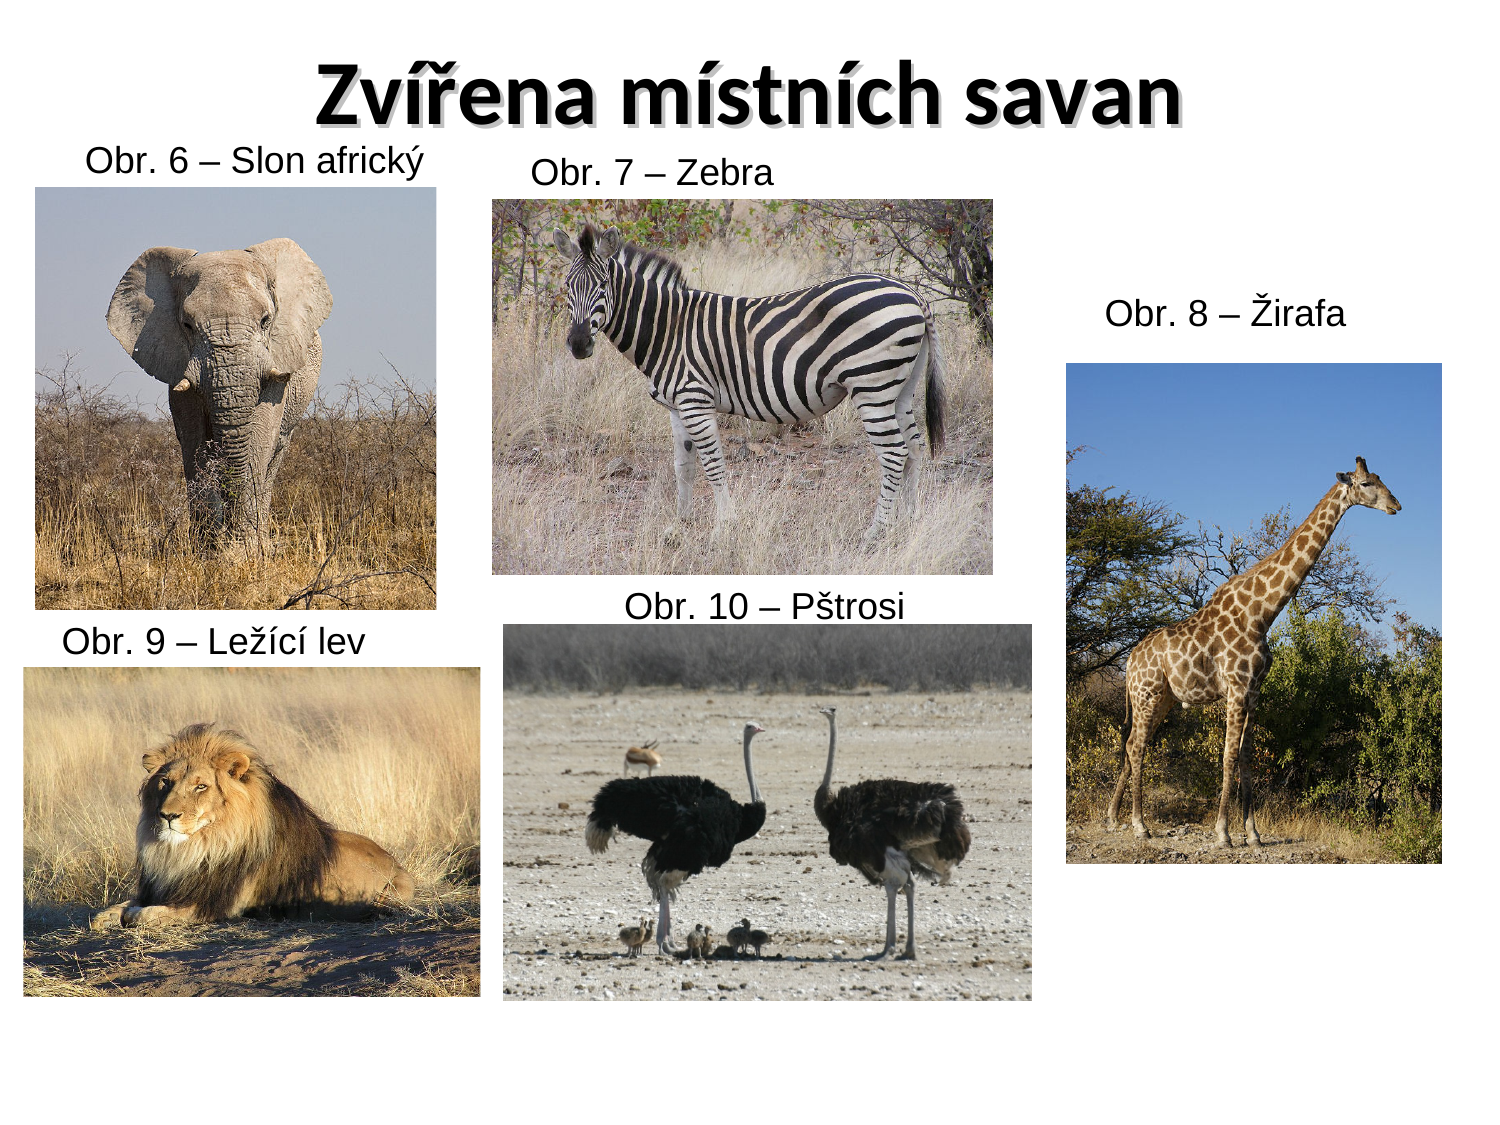

# Zvířena místních savan
Obr. 6 – Slon africký
Obr. 7 – Zebra
Obr. 8 – Žirafa
Obr. 10 – Pštrosi
Obr. 9 – Ležící lev